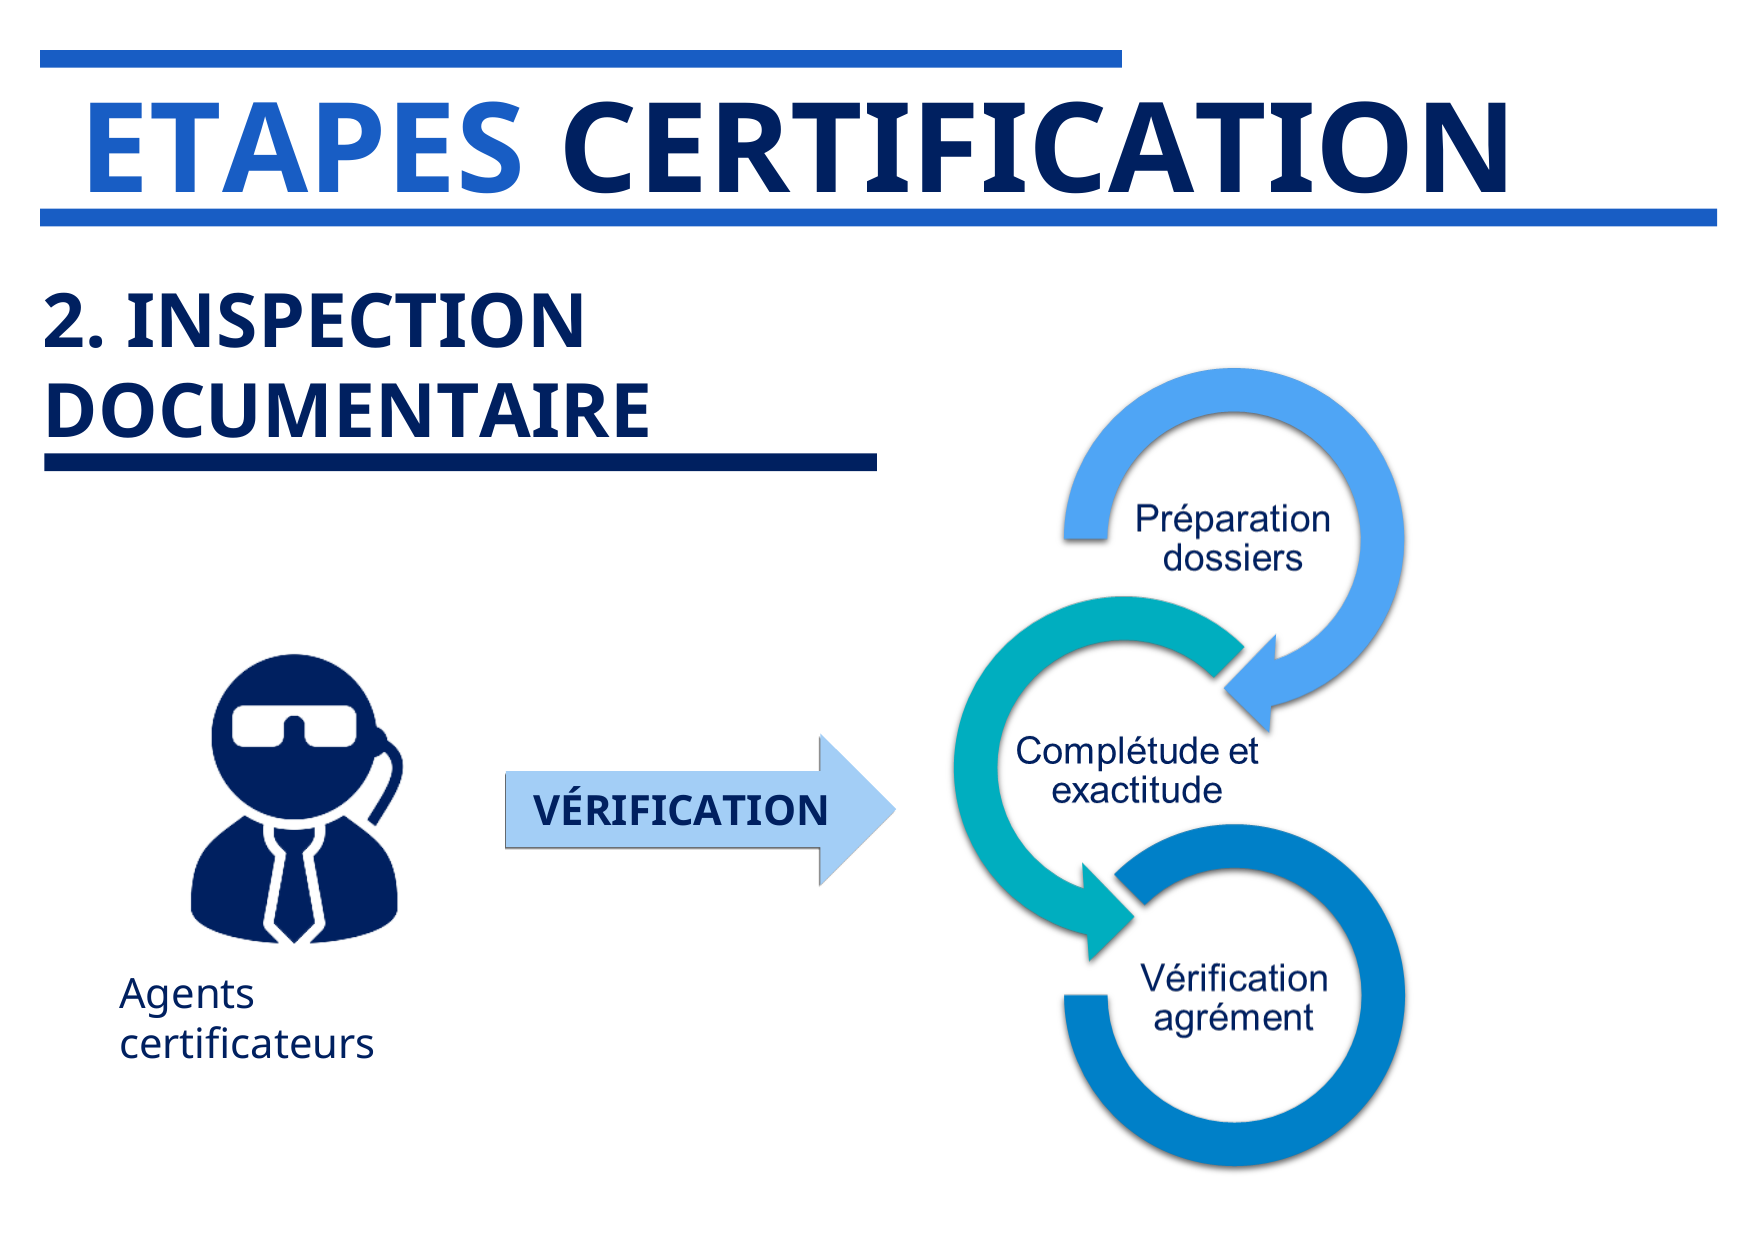

ETAPES CERTIFICATION
2. INSPECTION
DOCUMENTAIRE
VÉRIFICATION
Agents certificateurs